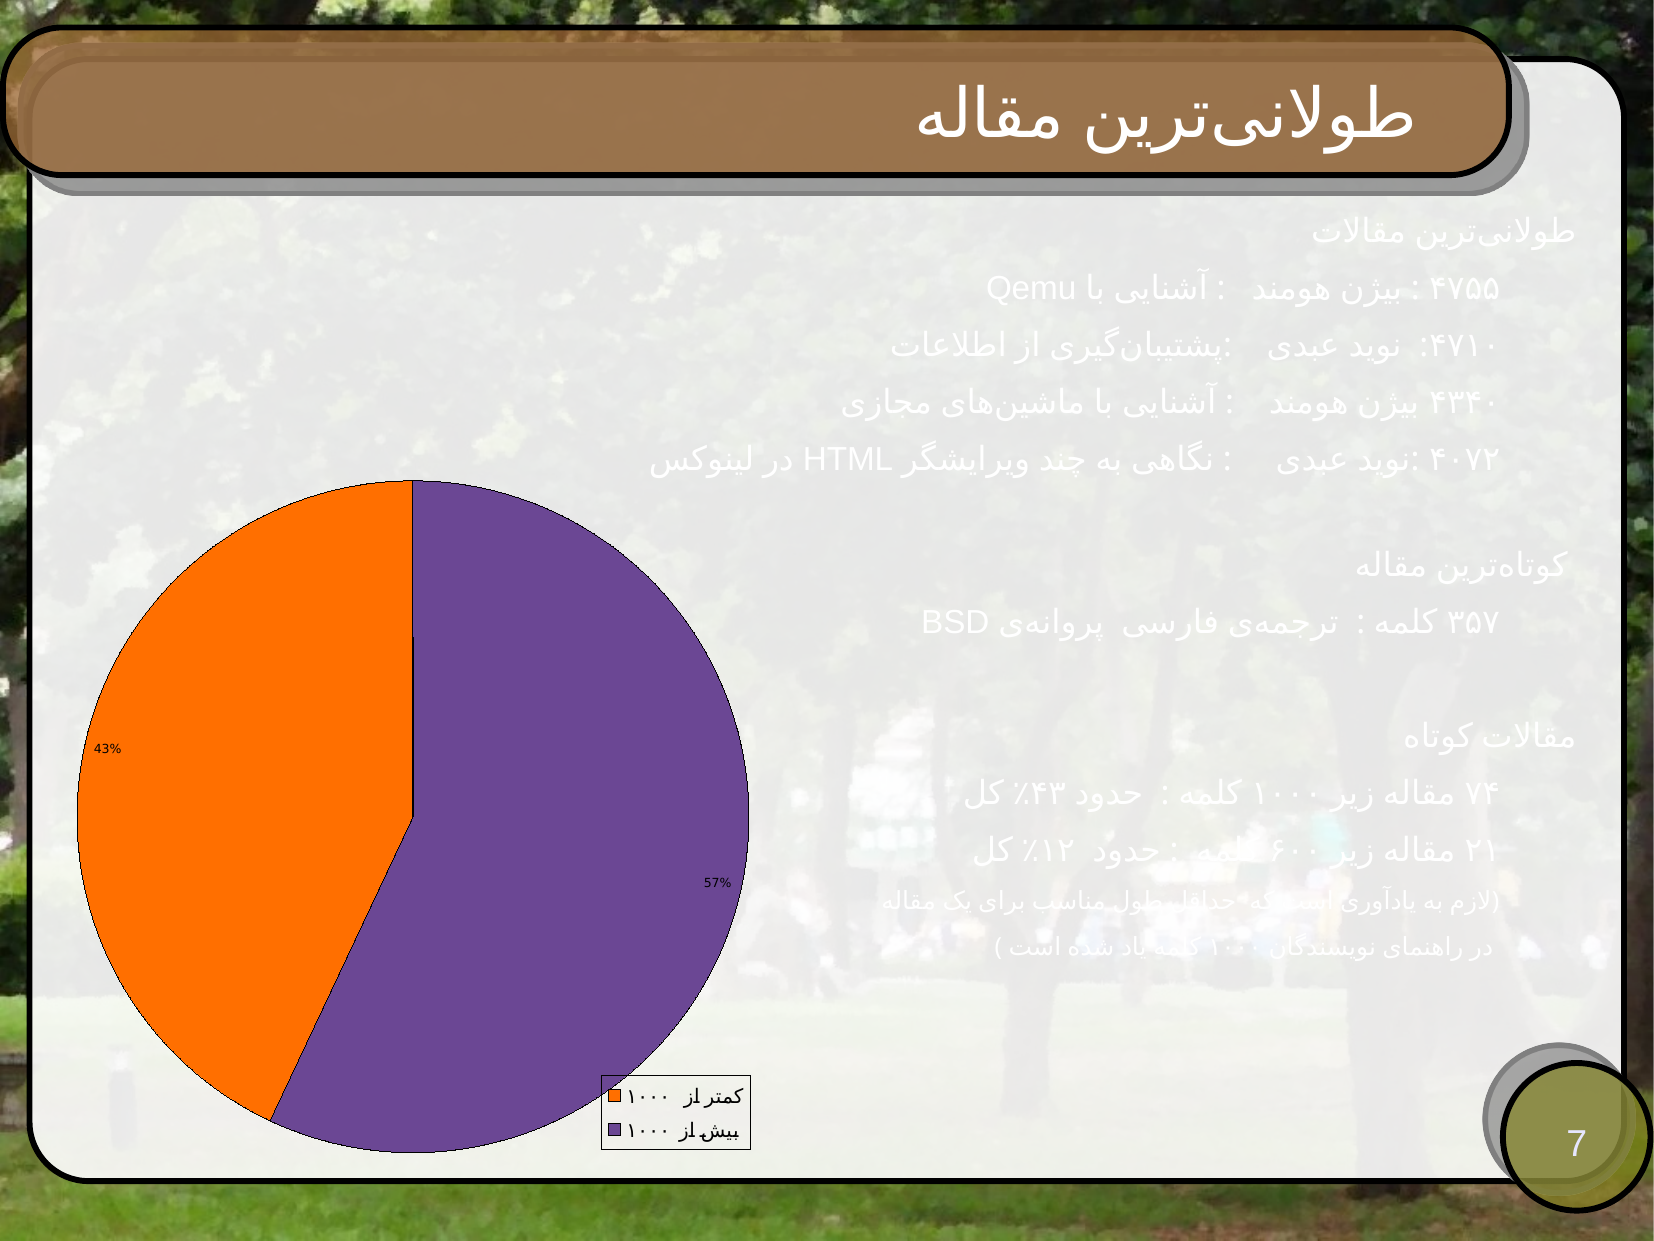

# طولانی‌ترین مقاله
طولانی‌ترین مقالات
۴۷۵۵ : بیژن هومند : آشنایی با Qemu
۴۷۱۰: نوید عبدی :پشتیبان‌گیری از اطلاعات
۴۳۴۰ بیژن هومند : آشنایی با ماشین‌های مجازی
۴۰۷۲ :نوید عبدی : نگاهی به چند ویرایشگر HTML در لینوکس
 کوتاه‌ترین مقاله
۳۵۷ کلمه : ترجمه‌ی فارسی پروانه‌ی BSD
مقالات کوتاه
۷۴ مقاله زیر ۱۰۰۰ کلمه : حدود ۴۳٪ کل
۲۱ مقاله زیر ۶۰۰ کلمه : حدود ۱۲٪ کل
(لازم به یادآوری است که حداقل طول مناسب برای یک مقاله
 در راهنمای نویسندگان ۱۰۰۰ کلمه یاد شده است )
### Chart
| Category | Column 1 |
|---|---|
| کمتر از ۱۰۰۰ | 43.0 |
| بیش از ۱۰۰۰ | 57.0 |7